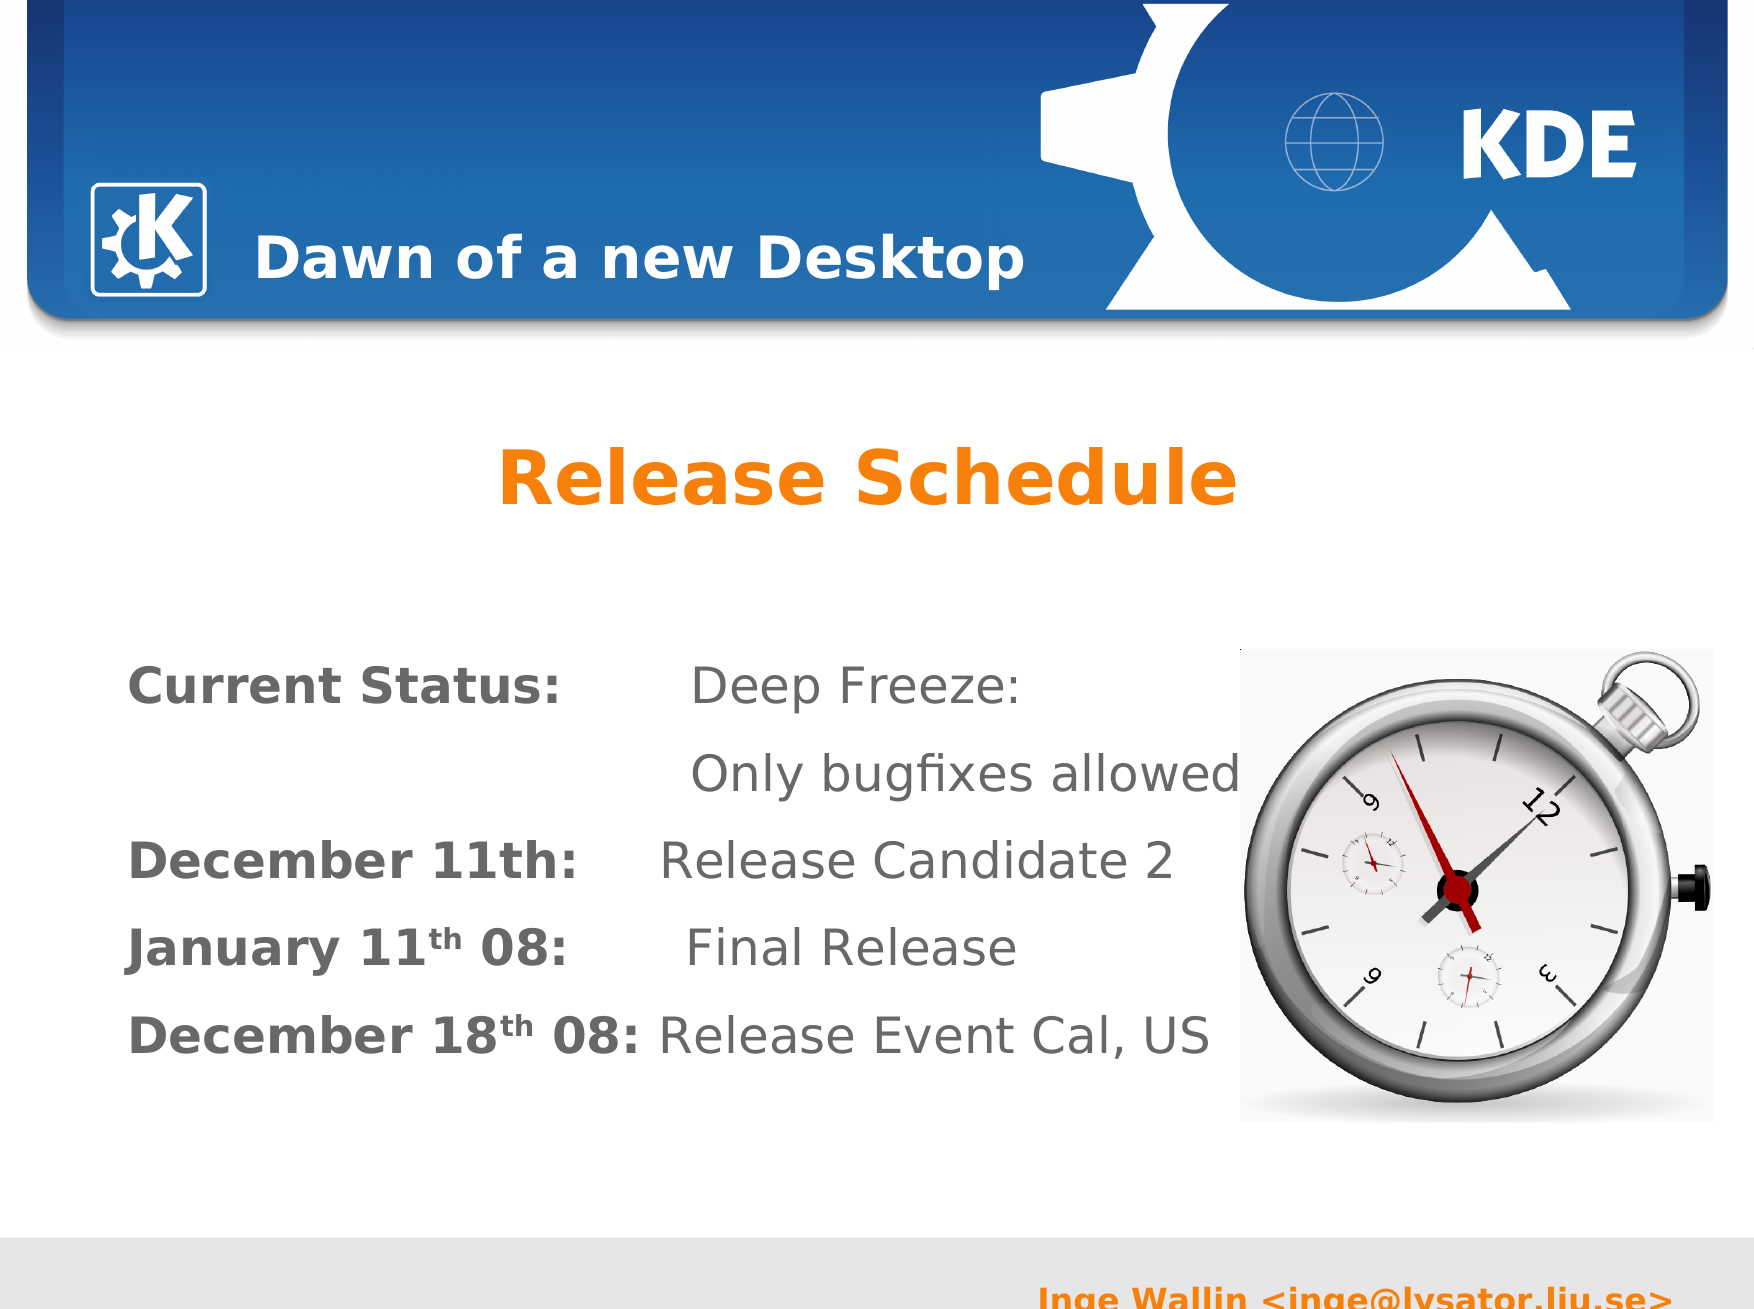

Dawn of a new Desktop
Release Schedule
Current Status: 		Deep Freeze:
							Only bugfixes allowed
December 11th: Release Candidate 2
January 11th 08:	 Final Release
December 18th 08: Release Event Cal, US